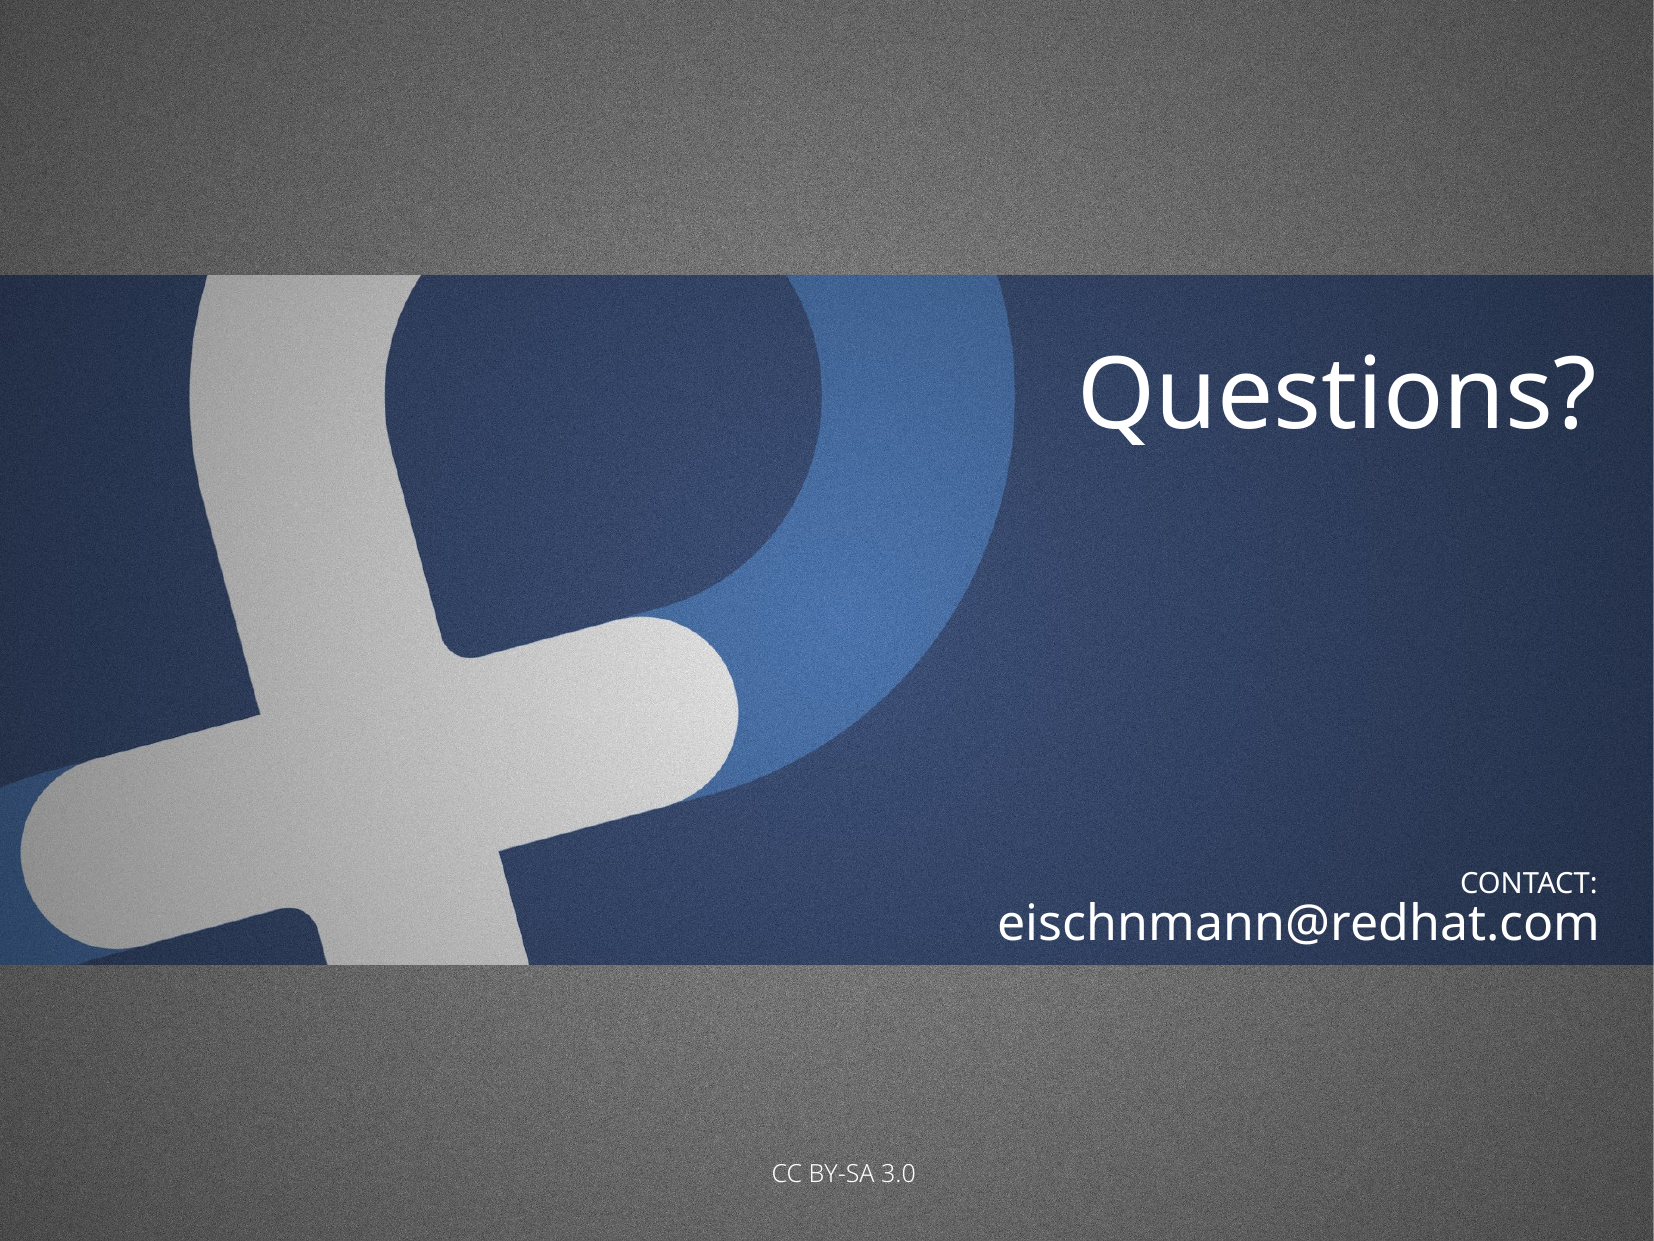

# Questions?
CONTACT:
eischnmann@redhat.com
CC BY-SA 3.0